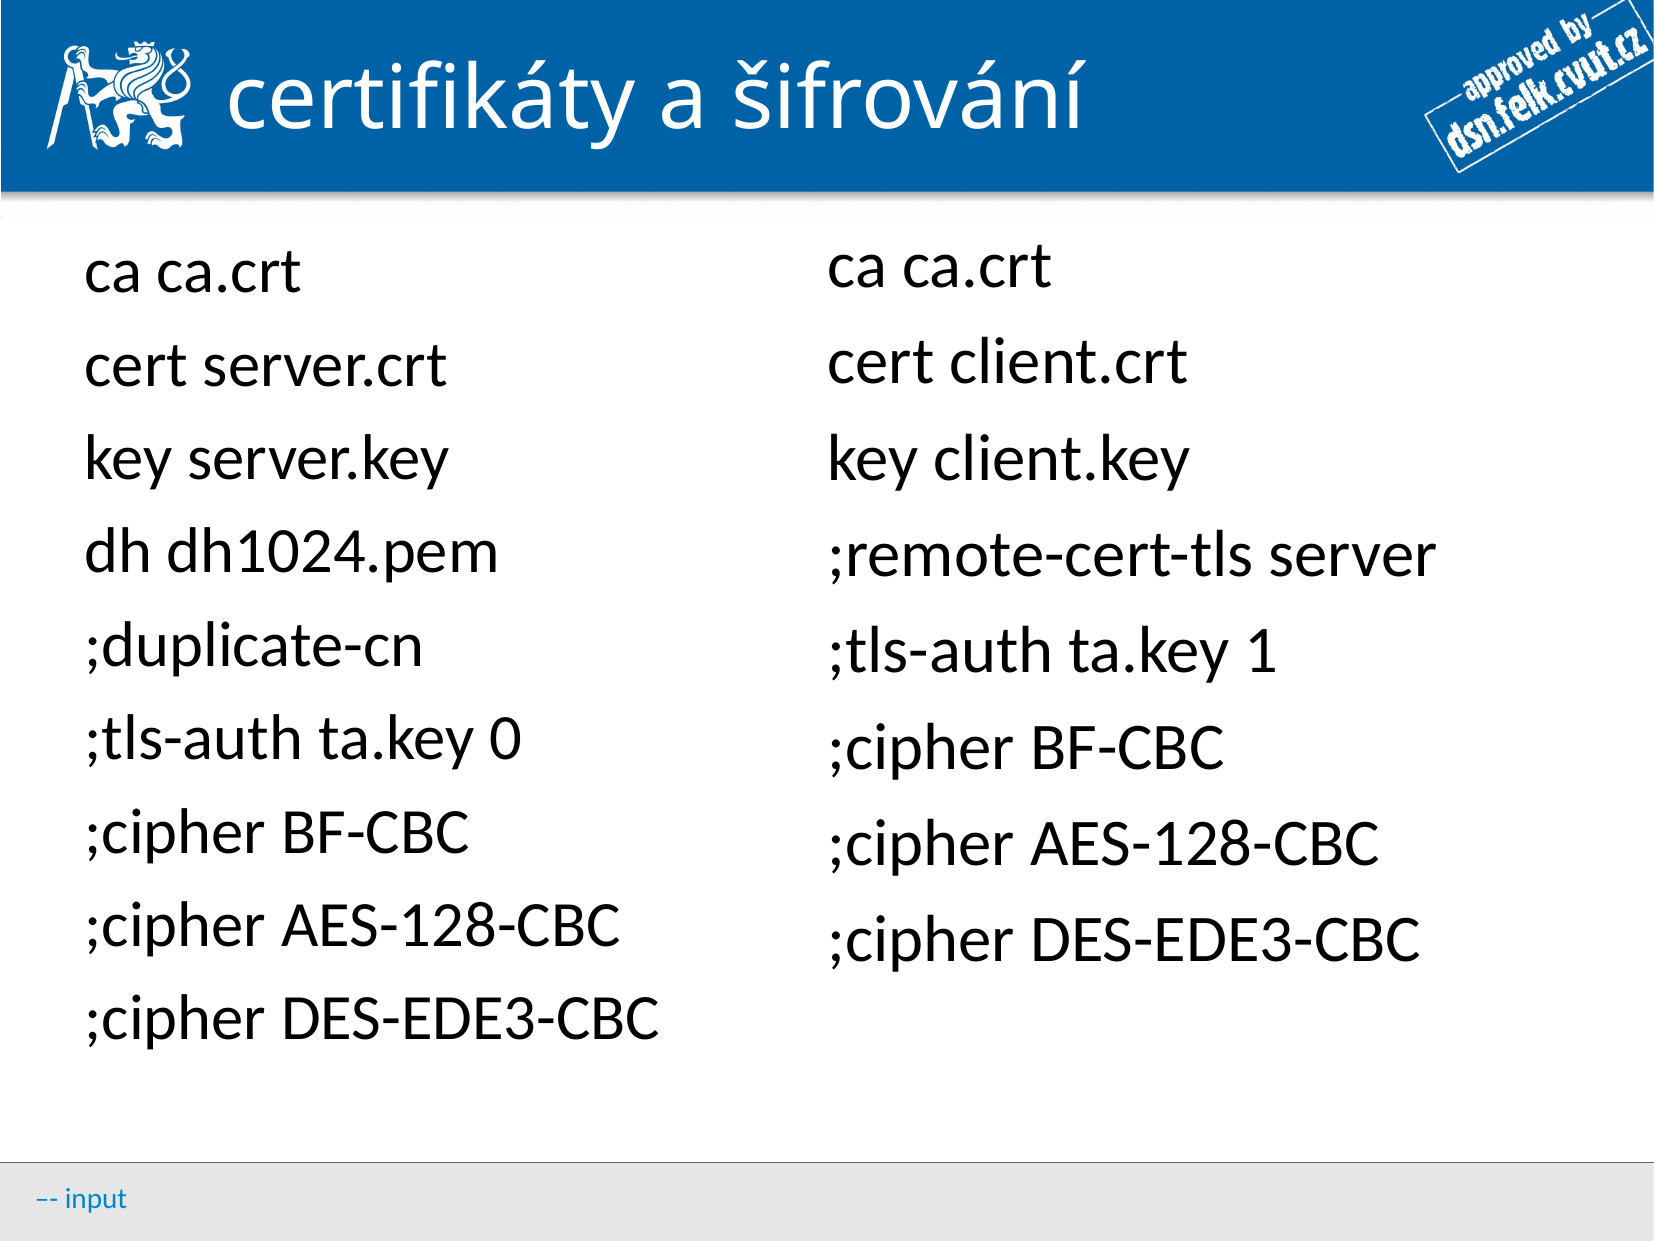

# certifikáty a šifrování
ca ca.crt
cert client.crt
key client.key
;remote-cert-tls server
;tls-auth ta.key 1
;cipher BF-CBC
;cipher AES-128-CBC
;cipher DES-EDE3-CBC
ca ca.crt
cert server.crt
key server.key
dh dh1024.pem
;duplicate-cn
;tls-auth ta.key 0
;cipher BF-CBC
;cipher AES-128-CBC
;cipher DES-EDE3-CBC